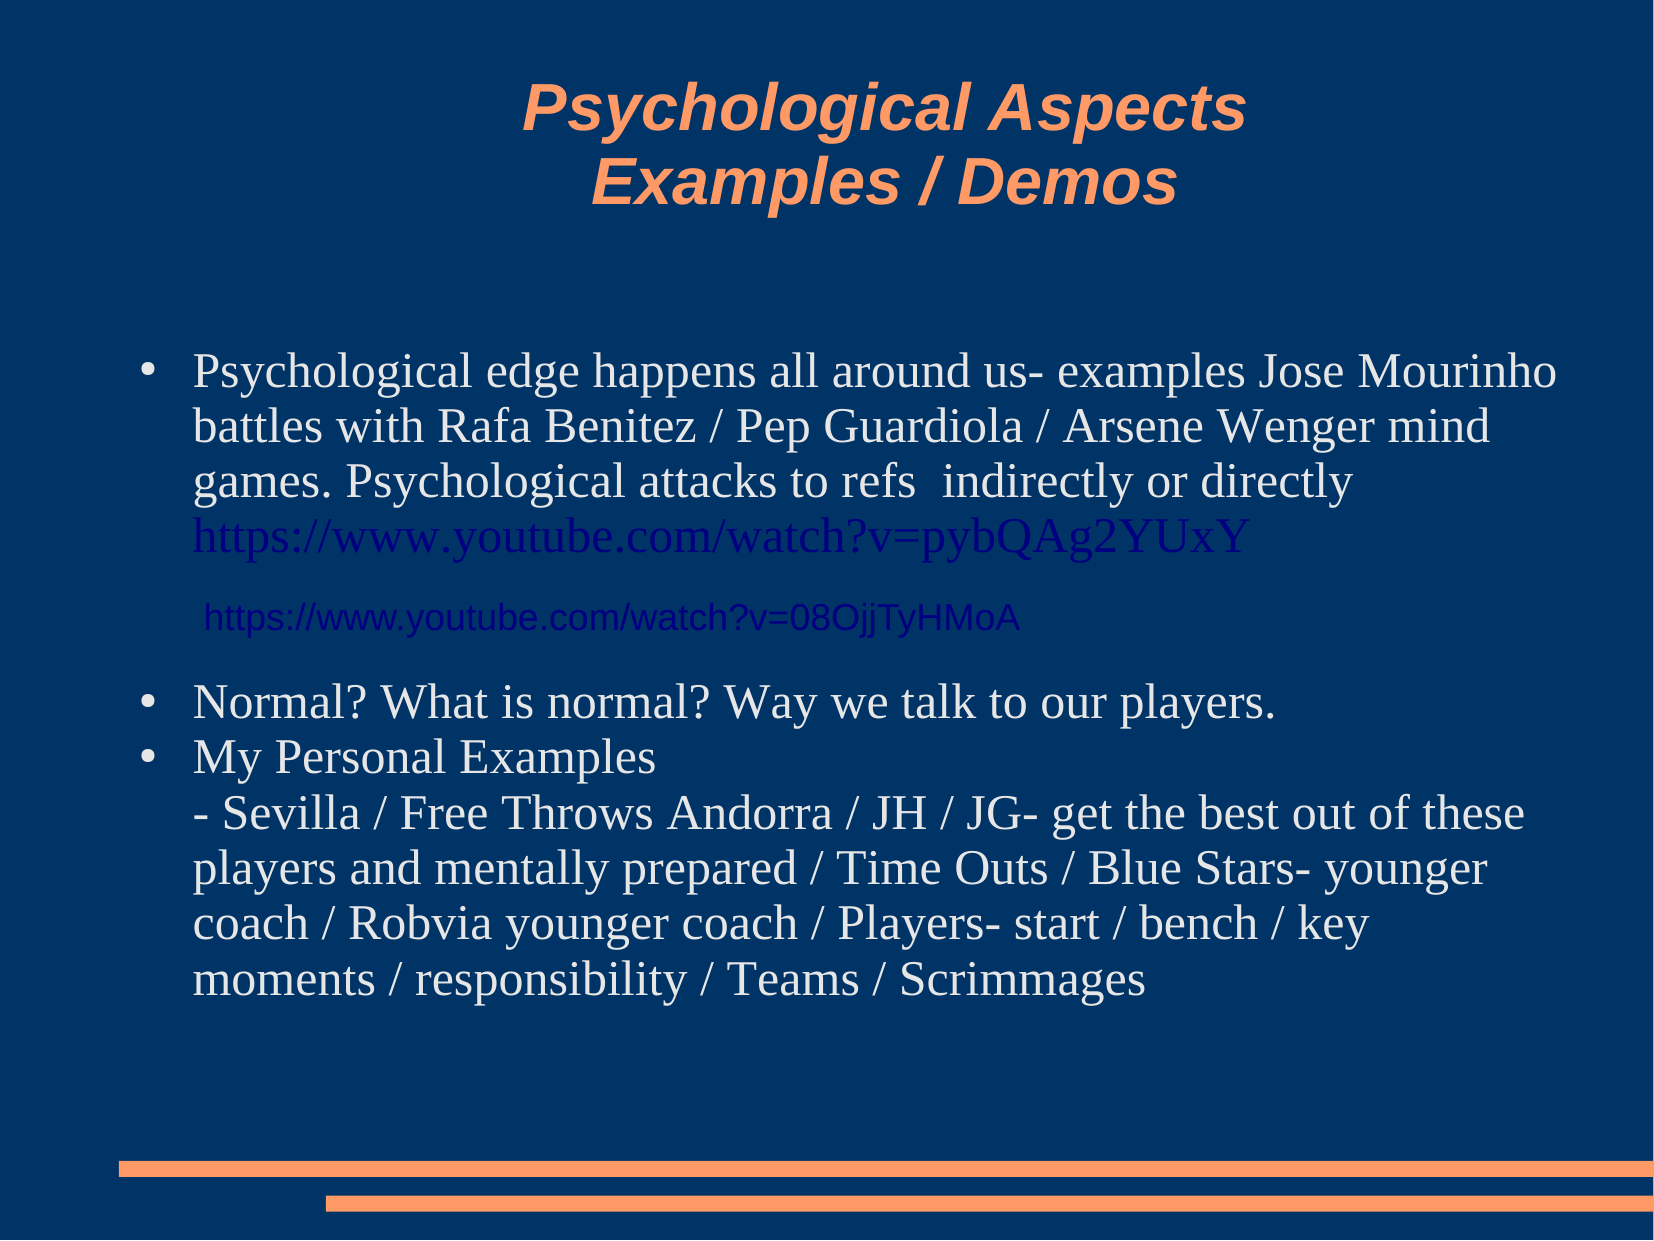

# Psychological Aspects Examples / Demos
Psychological edge happens all around us- examples Jose Mourinho
battles with Rafa Benitez / Pep Guardiola / Arsene Wenger mind games. Psychological attacks to refs indirectly or directly
https://www.youtube.com/watch?v=pybQAg2YUxY
Normal? What is normal? Way we talk to our players.
My Personal Examples
- Sevilla / Free Throws Andorra / JH / JG- get the best out of these players and mentally prepared / Time Outs / Blue Stars- younger coach / Robvia younger coach / Players- start / bench / key moments / responsibility / Teams / Scrimmages
https://www.youtube.com/watch?v=08OjjTyHMoA